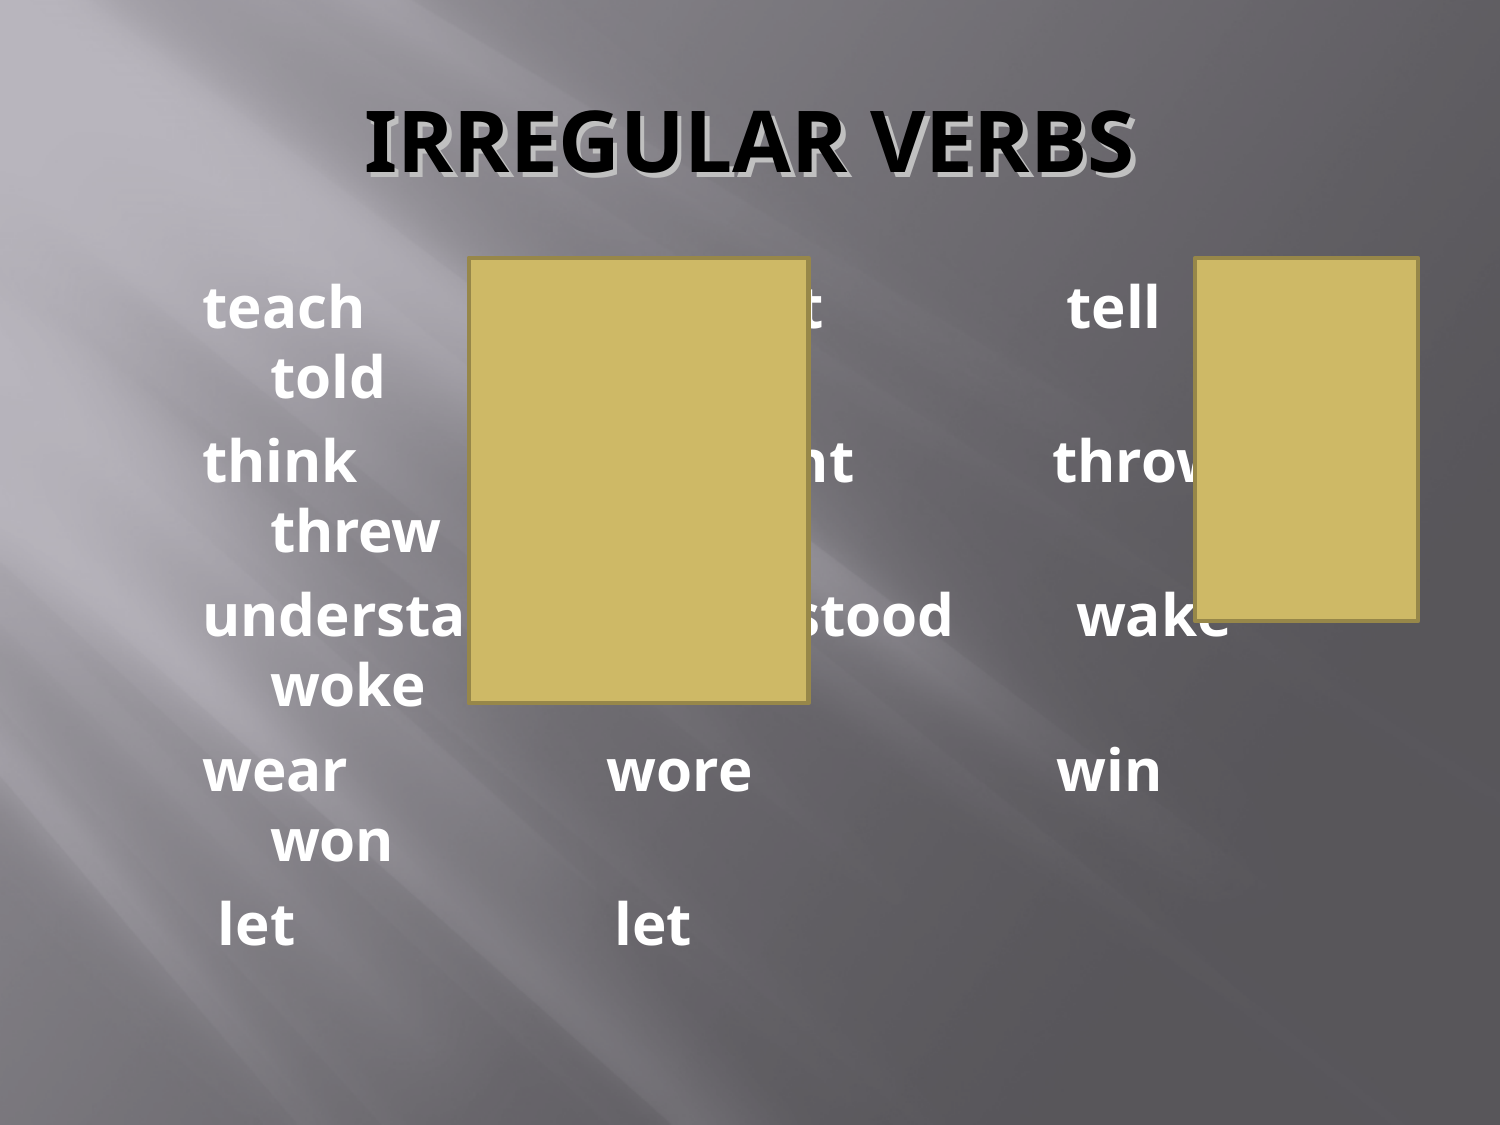

# IRREGULAR VERBS
teach taught tell told
think thought throw threw
understand understood wake woke
wear wore win won
 let let